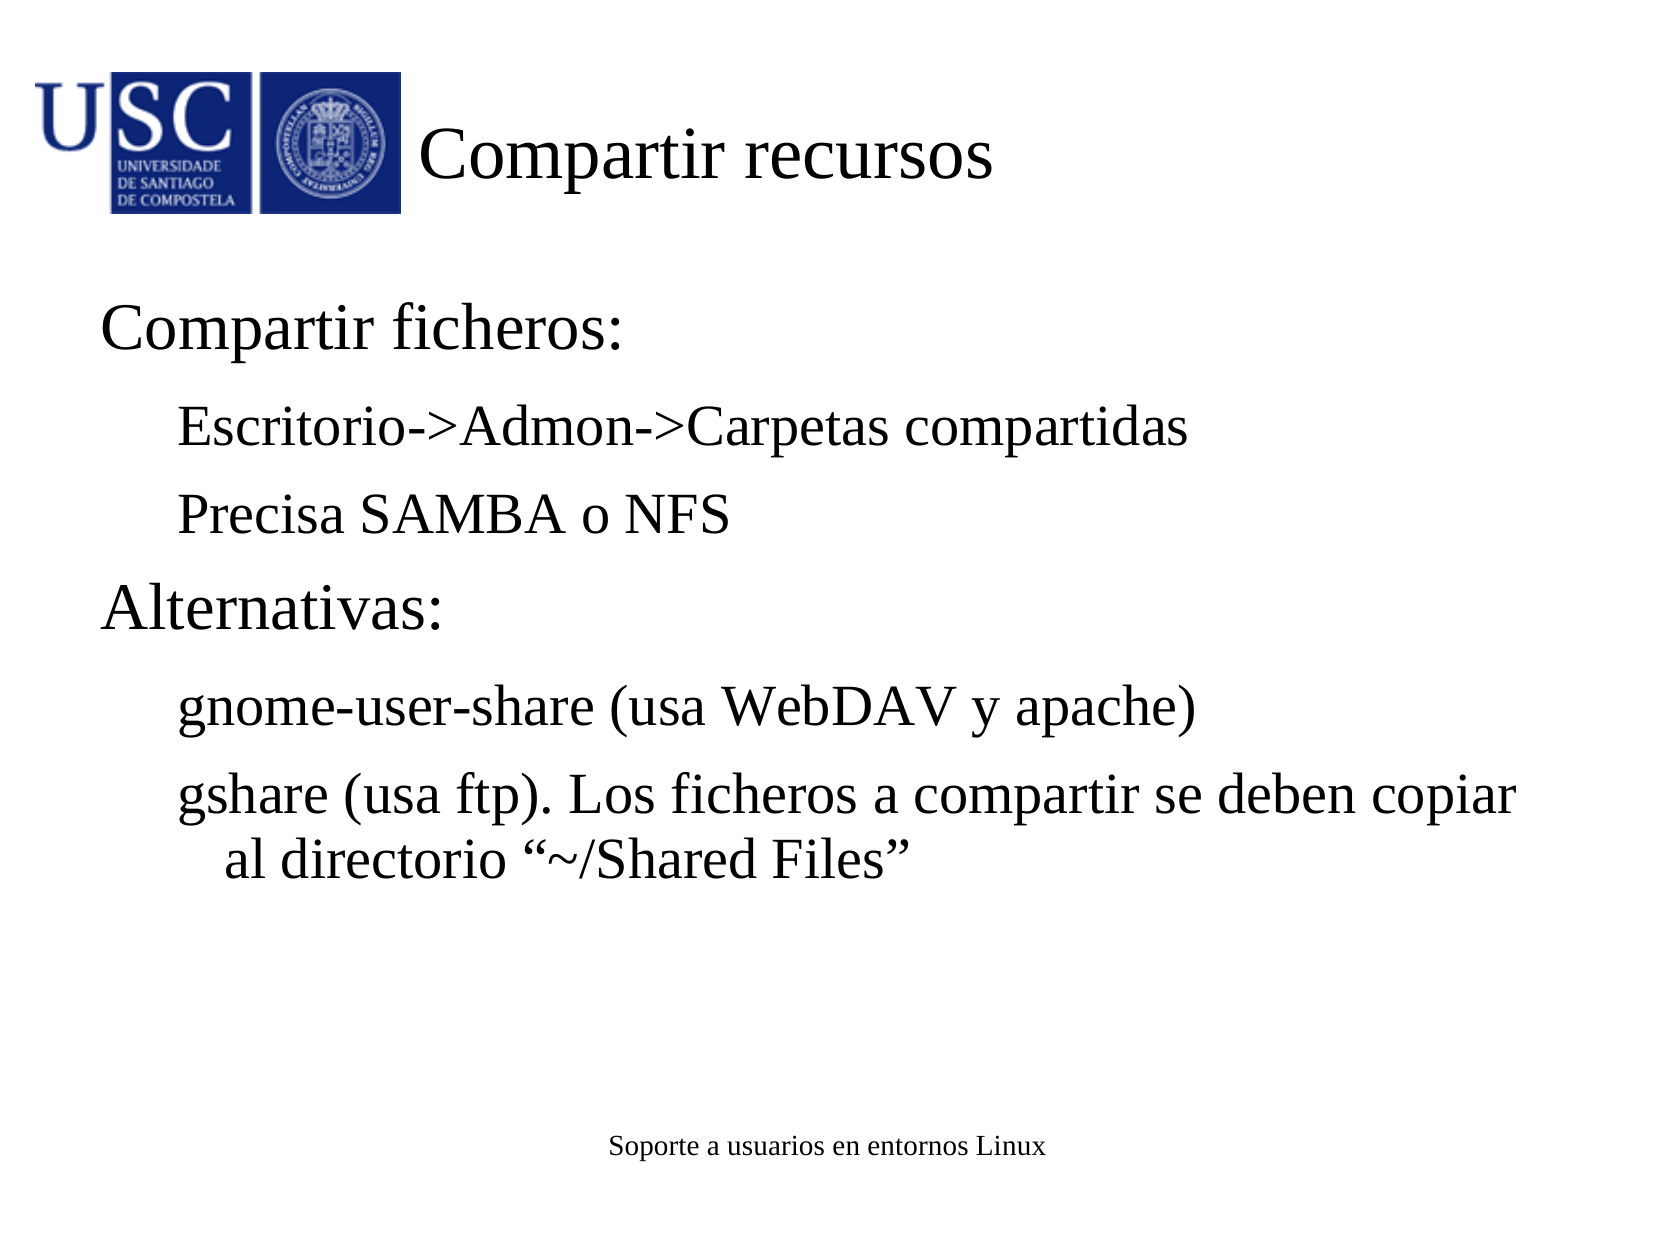

# Compartir recursos
Compartir ficheros:
Escritorio->Admon->Carpetas compartidas
Precisa SAMBA o NFS
Alternativas:
gnome-user-share (usa WebDAV y apache)
gshare (usa ftp). Los ficheros a compartir se deben copiar al directorio “~/Shared Files”